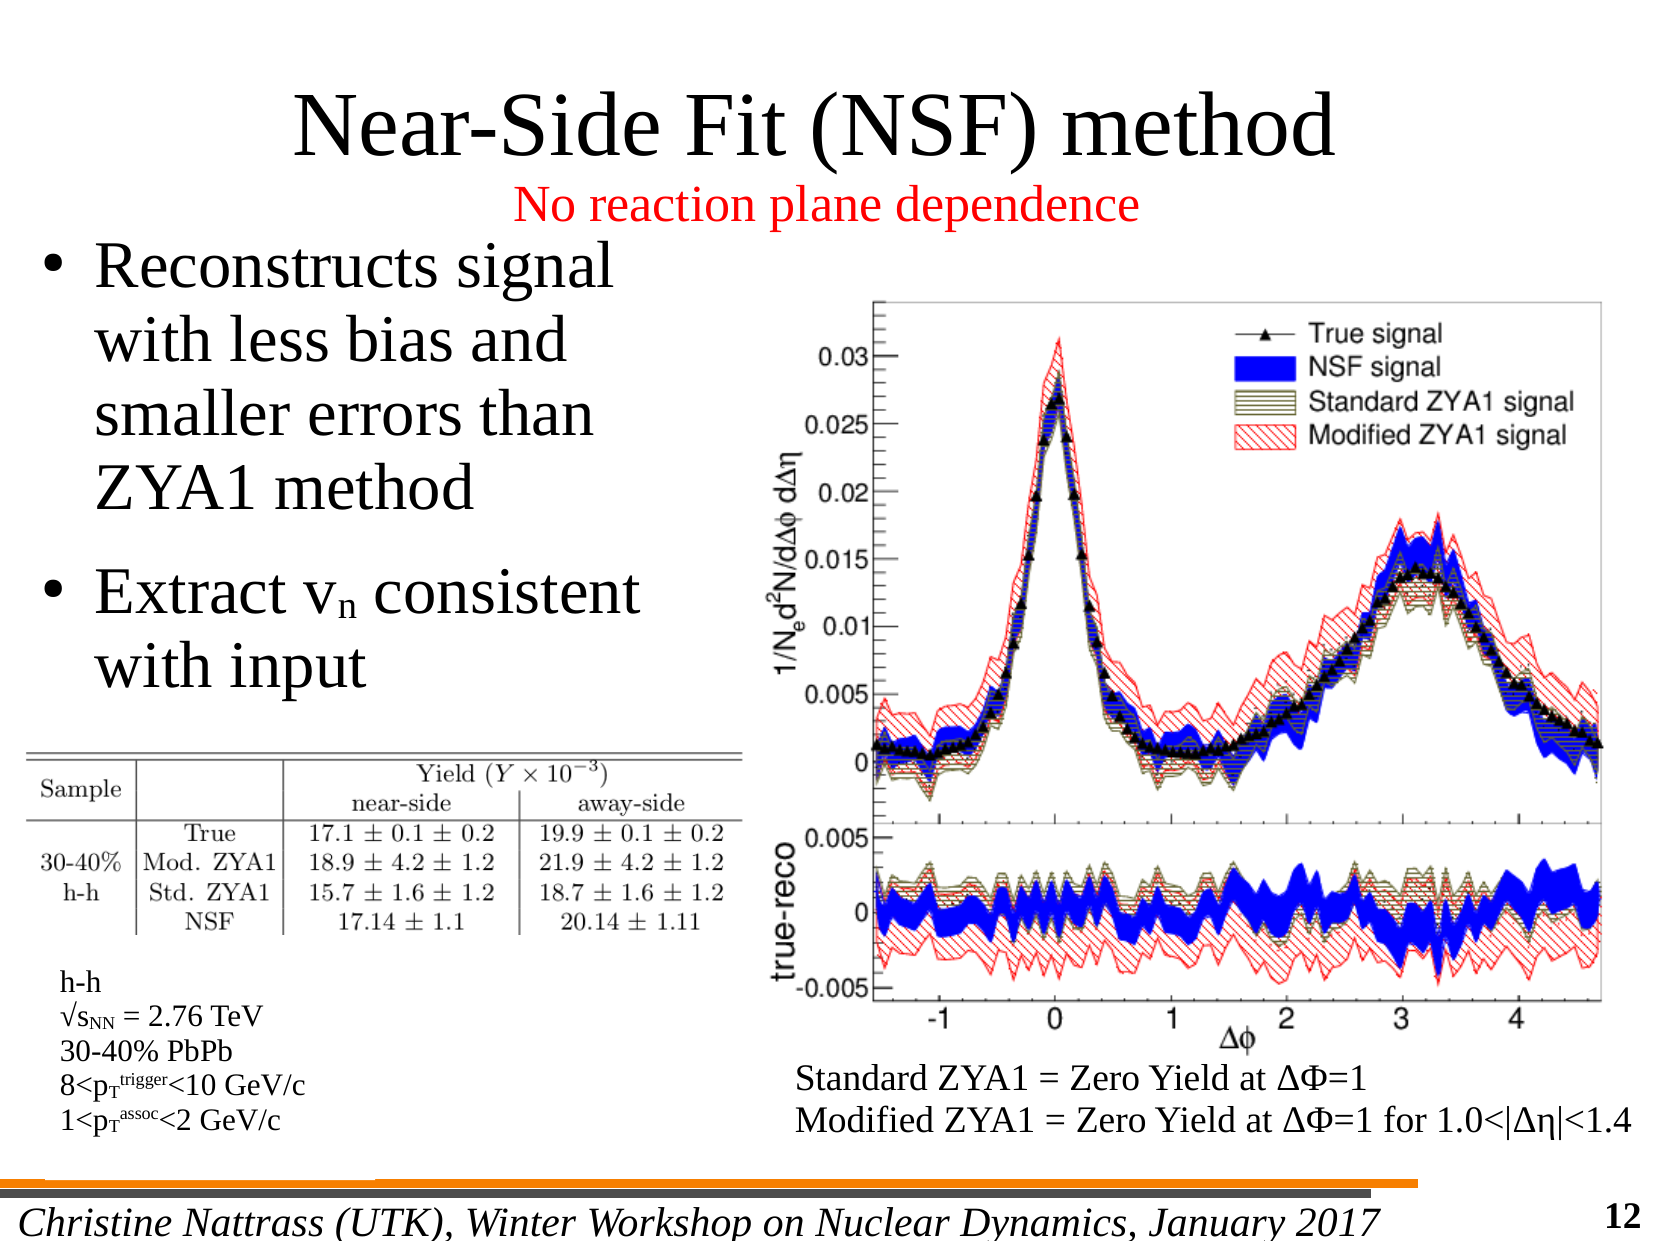

# Near-Side Fit (NSF) method No reaction plane dependence
Reconstructs signal with less bias and smaller errors than ZYA1 method
Extract vn consistent with input
h-h
√sNN = 2.76 TeV
30-40% PbPb
8<pTtrigger<10 GeV/c
1<pTassoc<2 GeV/c
Standard ZYA1 = Zero Yield at ΔΦ=1
Modified ZYA1 = Zero Yield at ΔΦ=1 for 1.0<|Δη|<1.4